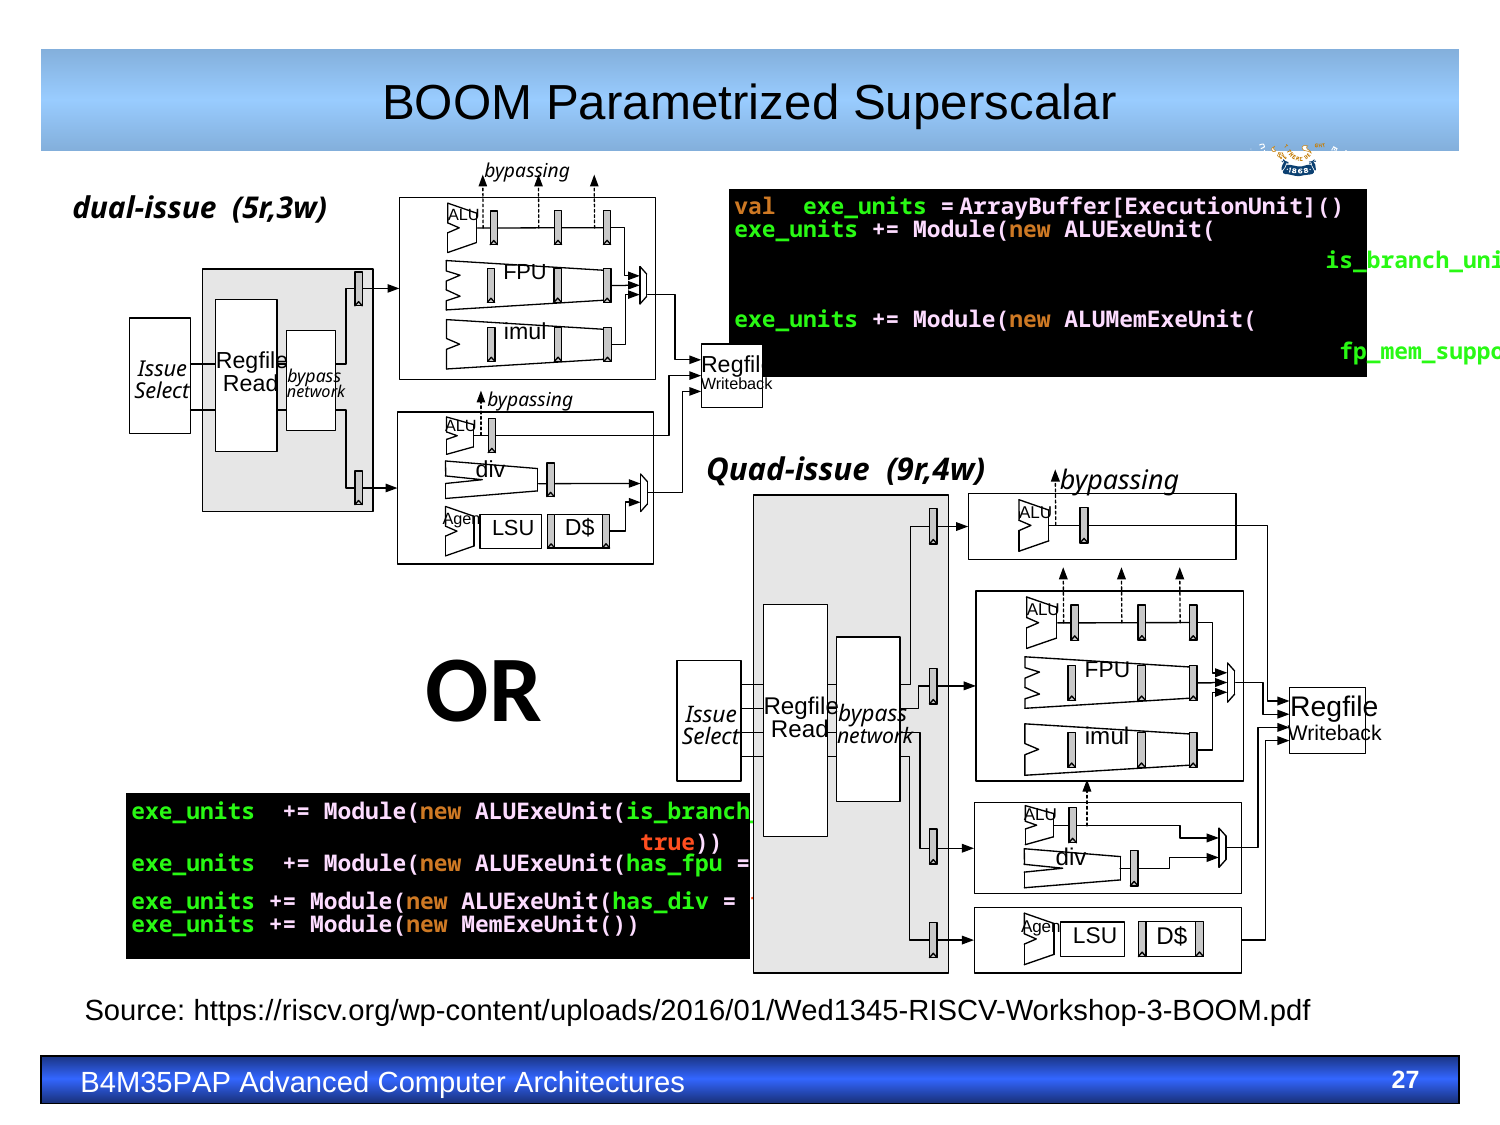

# BOOM Parametrized Superscalar
bypassing
dual-issue (5r,3w)
val exe_units =	ArrayBuffer[ExecutionUnit]()
ALU
exe_units += Module(new ALUExeUnit(
 is_branch_unit = true
FPU
exe_units += Module(new ALUMemExeUnit(
 fp_mem_support
imul
Regfile
Regfile
Issue
bypass
Read
Select
Writeback
network
bypassing
ALU
Quad-issue (9r,4w)
div
bypassing
ALU
Agen
D$
LSU
ALU
OR
FPU
Regfile
Regfile
bypass
Issue
Read
Select
network
Writeback
imul
exe_units += Module(new ALUExeUnit(is_branch_unit=
 true))
ALU
div
exe_units += Module(new ALUExeUnit(has_fpu = true
exe_units += Module(new ALUExeUnit(has_div = true))
exe_units += Module(new MemExeUnit())
Agen
D$
LSU
Source: https://riscv.org/wp-content/uploads/2016/01/Wed1345-RISCV-Workshop-3-BOOM.pdf